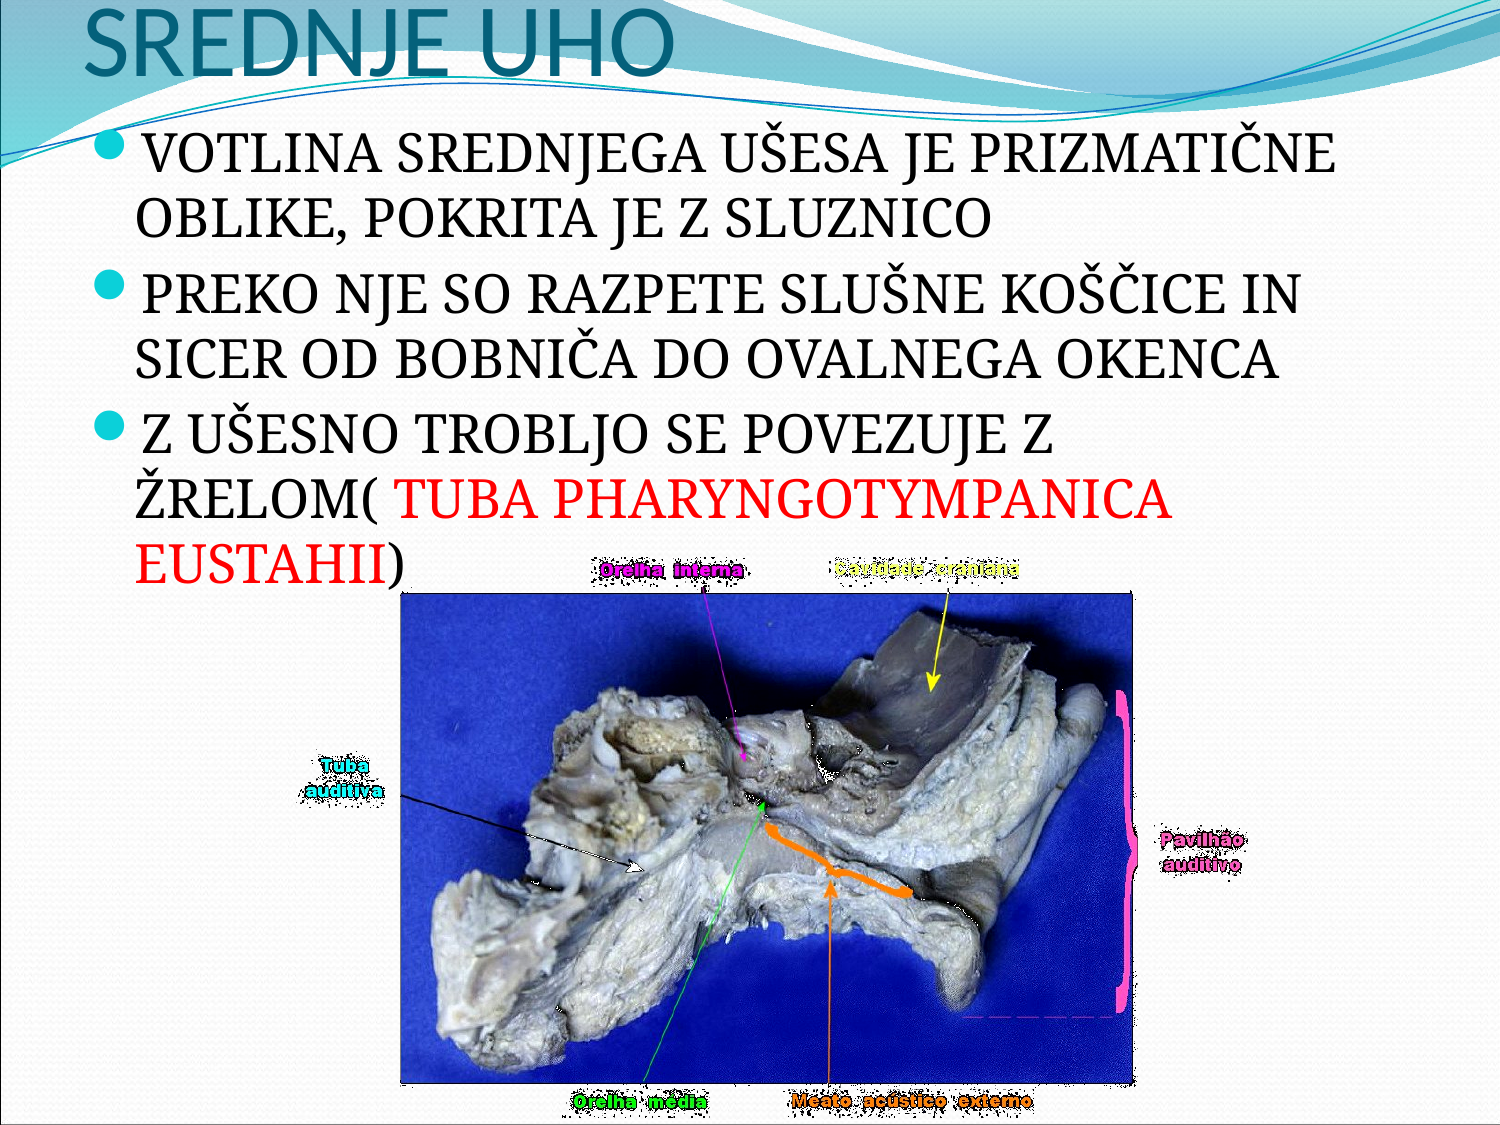

VOTLINA SREDNJEGA UŠESA JE PRIZMATIČNE OBLIKE, POKRITA JE Z SLUZNICO
PREKO NJE SO RAZPETE SLUŠNE KOŠČICE IN SICER OD BOBNIČA DO OVALNEGA OKENCA
Z UŠESNO TROBLJO SE POVEZUJE Z ŽRELOM( TUBA PHARYNGOTYMPANICA EUSTAHII)
# SREDNJE UHO